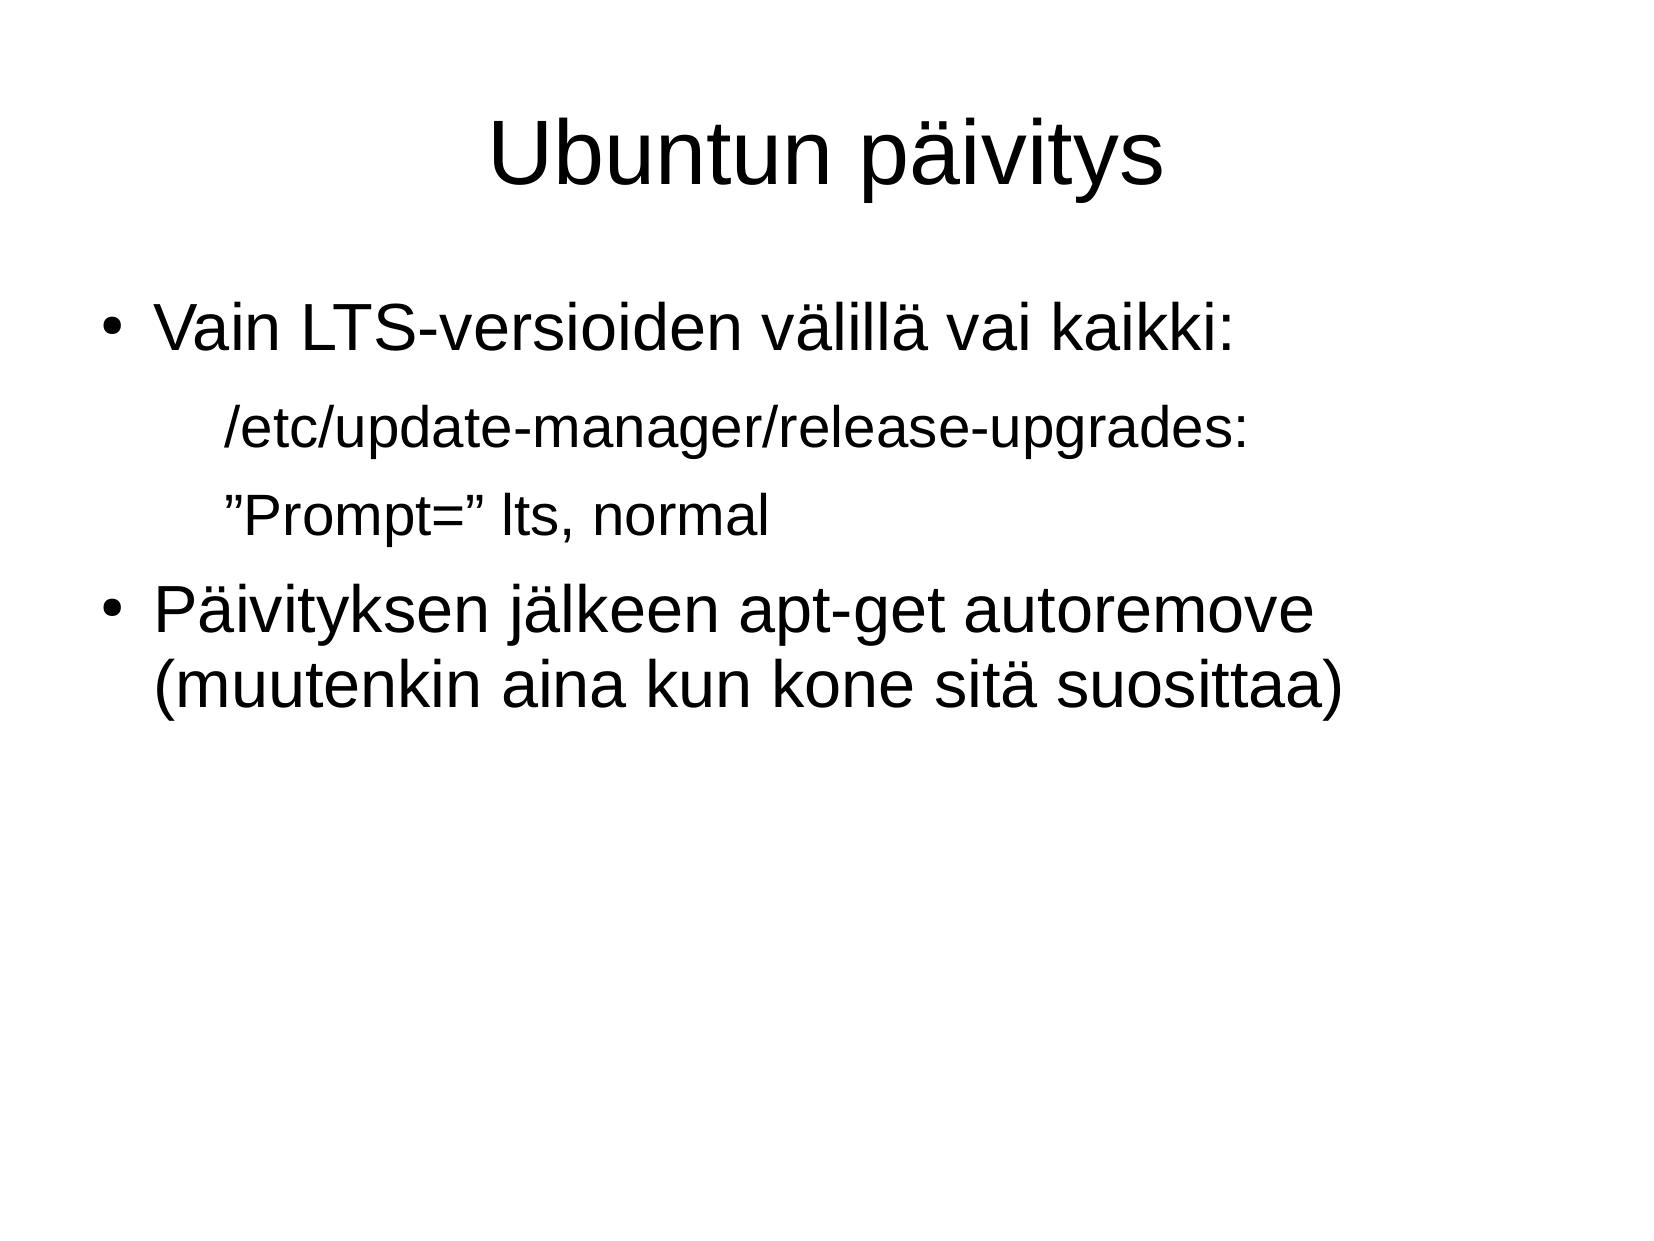

# Ubuntun päivitys
Vain LTS-versioiden välillä vai kaikki:
/etc/update-manager/release-upgrades:
”Prompt=” lts, normal
Päivityksen jälkeen apt-get autoremove (muutenkin aina kun kone sitä suosittaa)